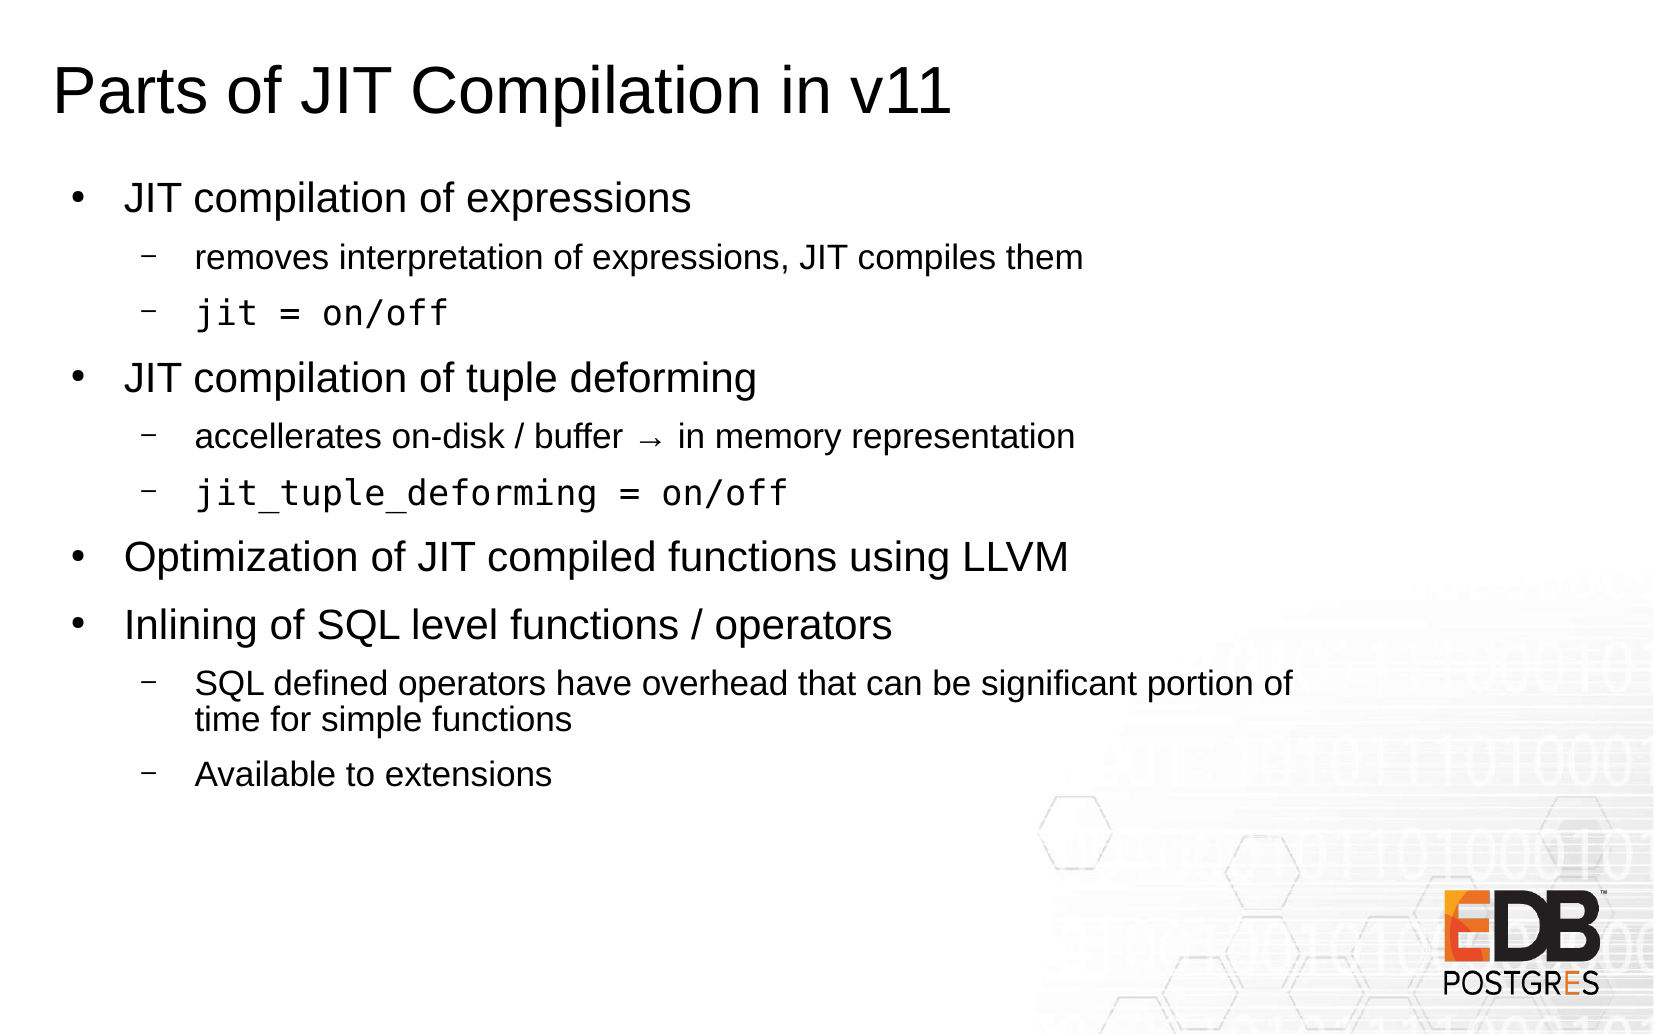

# Parts of JIT Compilation in v11
JIT compilation of expressions
removes interpretation of expressions, JIT compiles them
jit = on/off
JIT compilation of tuple deforming
accellerates on-disk / buffer → in memory representation
jit_tuple_deforming = on/off
Optimization of JIT compiled functions using LLVM
Inlining of SQL level functions / operators
SQL defined operators have overhead that can be significant portion of time for simple functions
Available to extensions